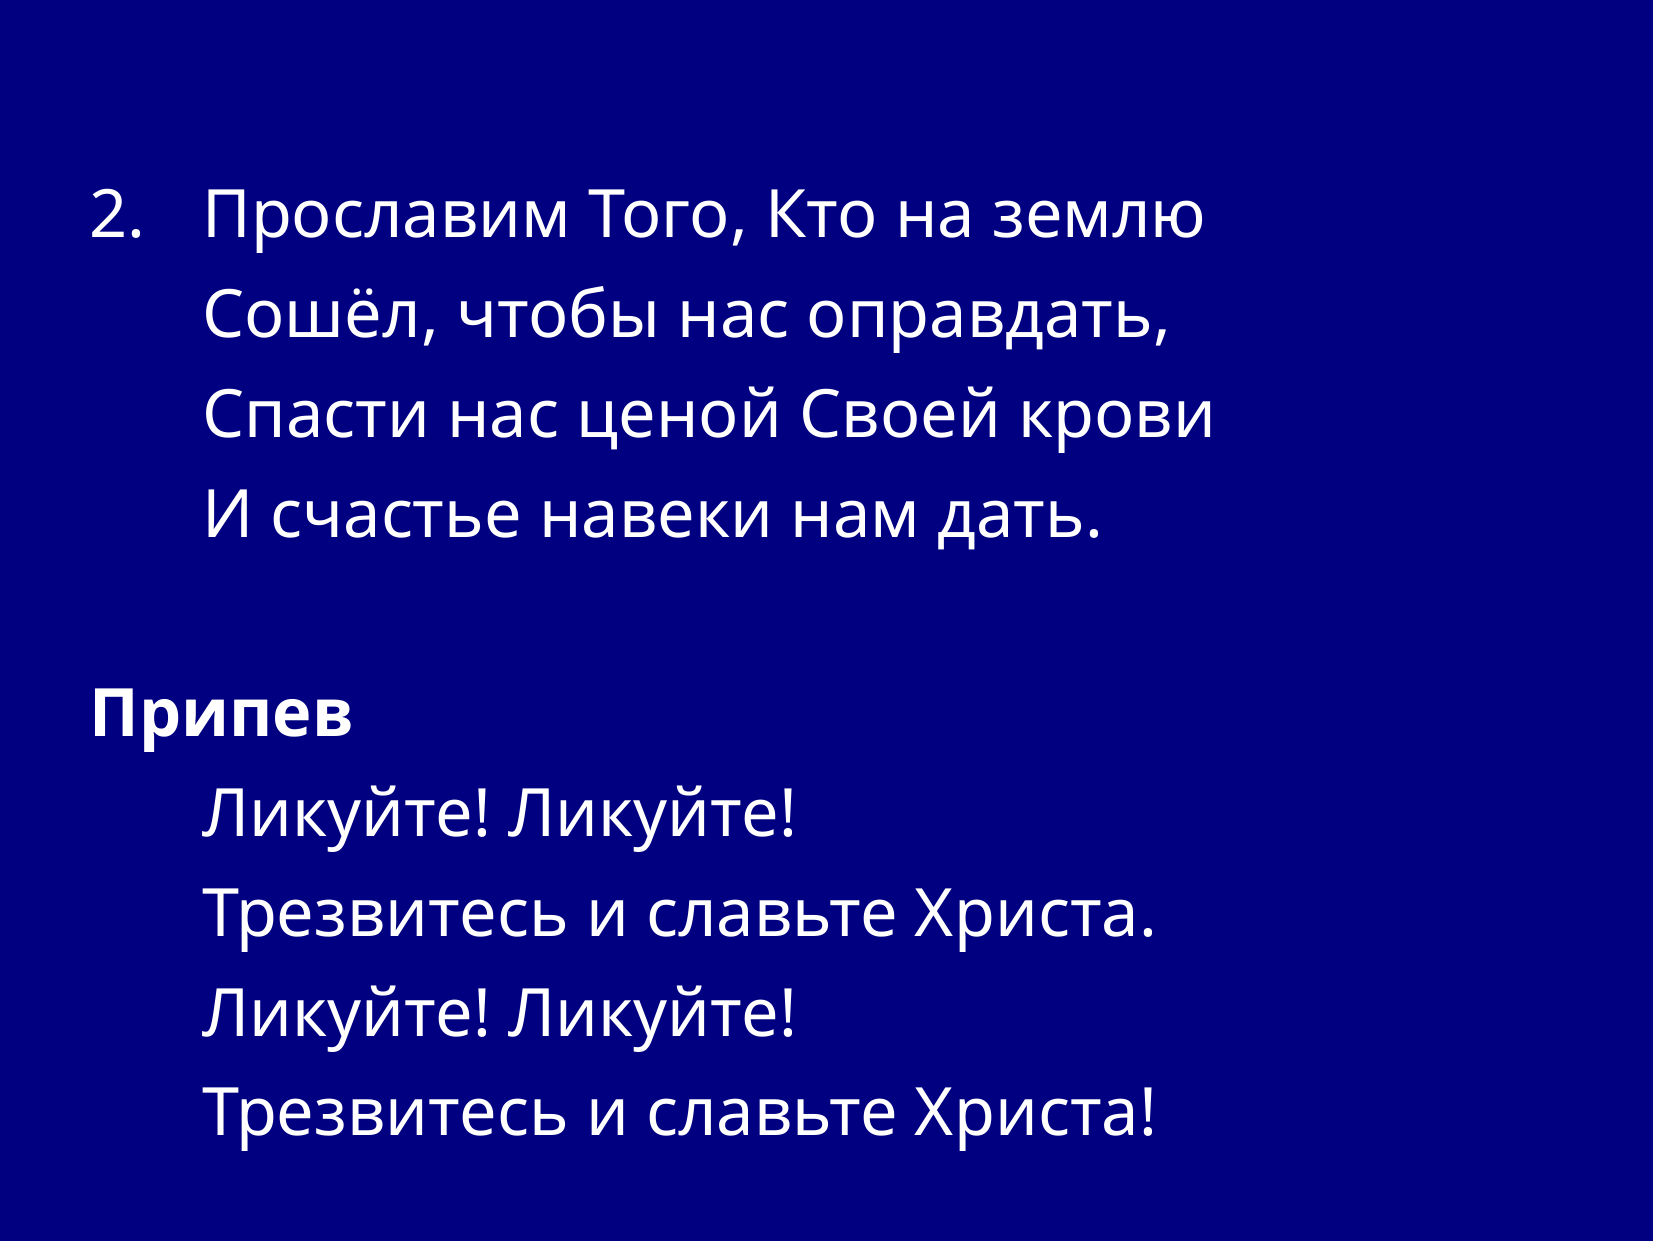

2.	Прославим Того, Кто на землю
	Сошёл, чтобы нас оправдать,
	Спасти нас ценой Своей крови
	И счастье навеки нам дать.
Припев
	Ликуйте! Ликуйте!
	Трезвитесь и славьте Христа.
	Ликуйте! Ликуйте!
	Трезвитесь и славьте Христа!